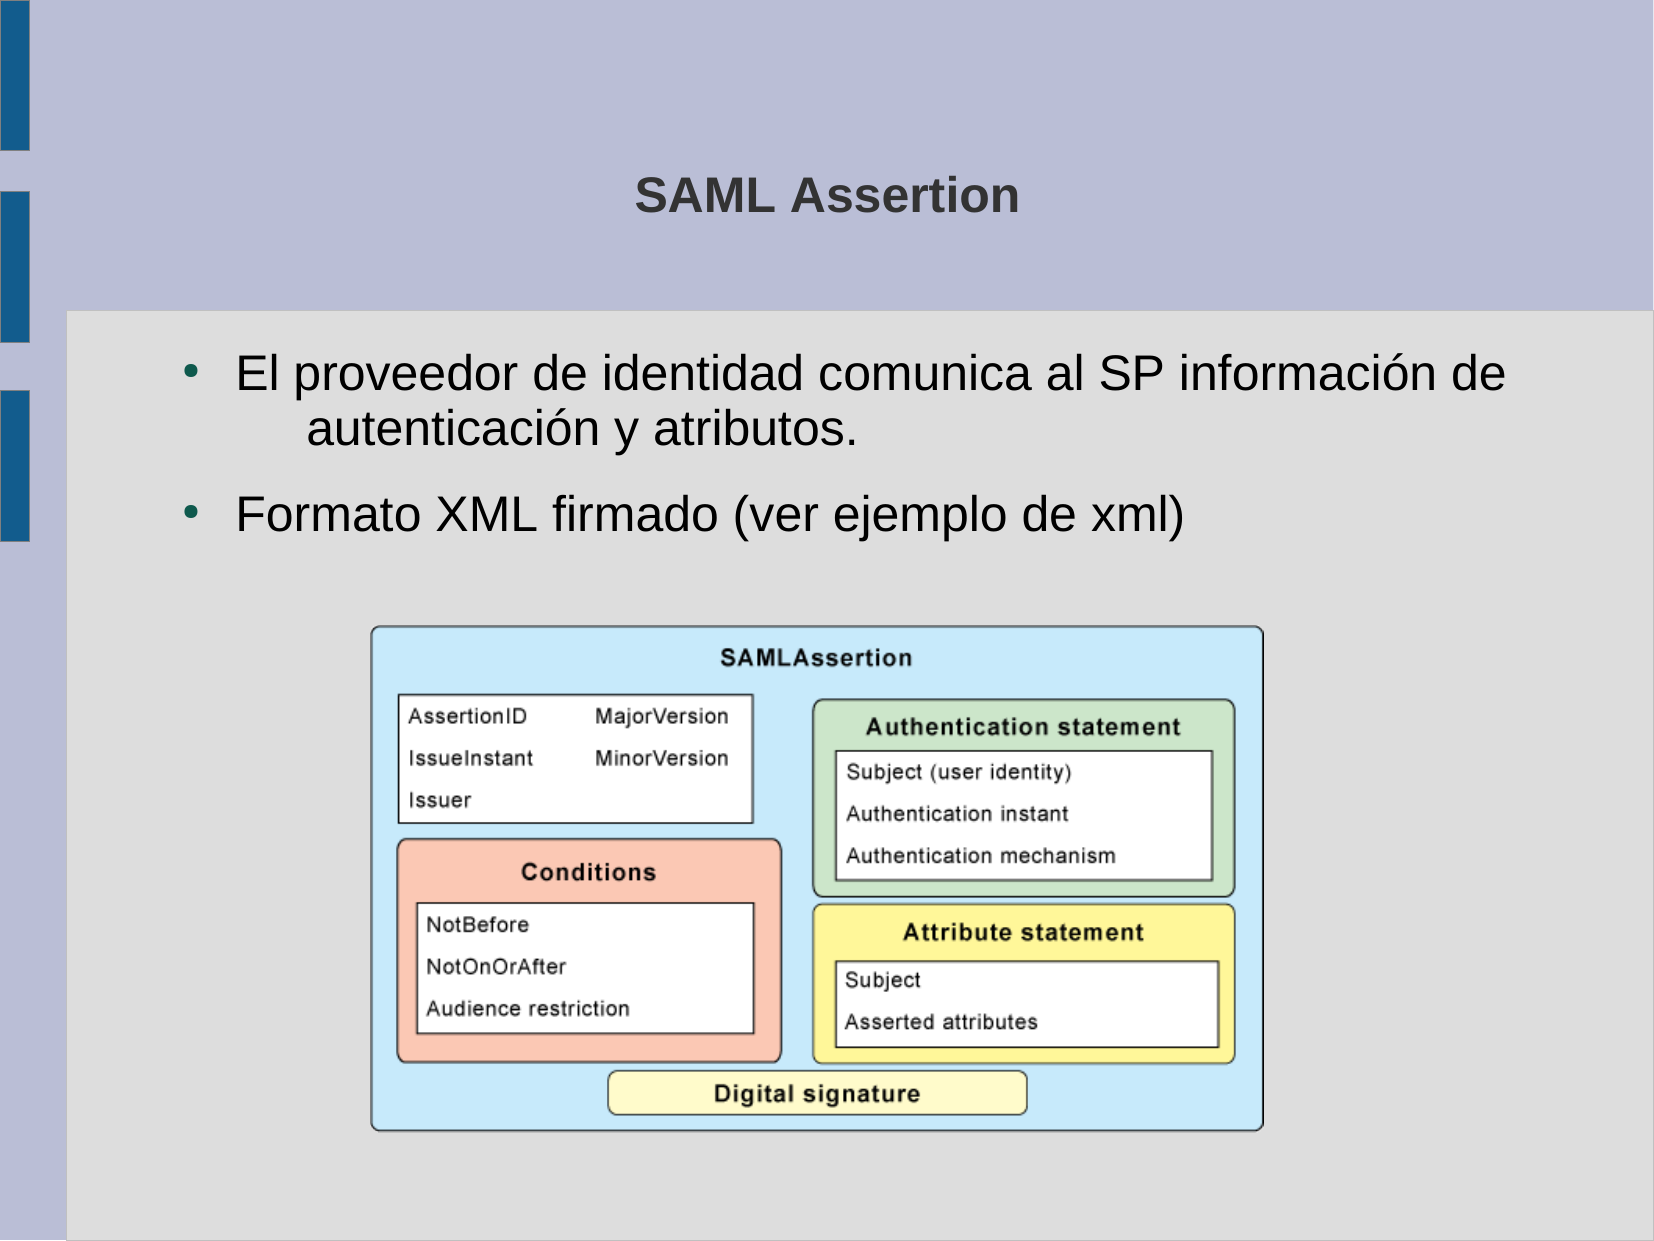

# SAML Assertion
El proveedor de identidad comunica al SP información de autenticación y atributos.
Formato XML firmado (ver ejemplo de xml)